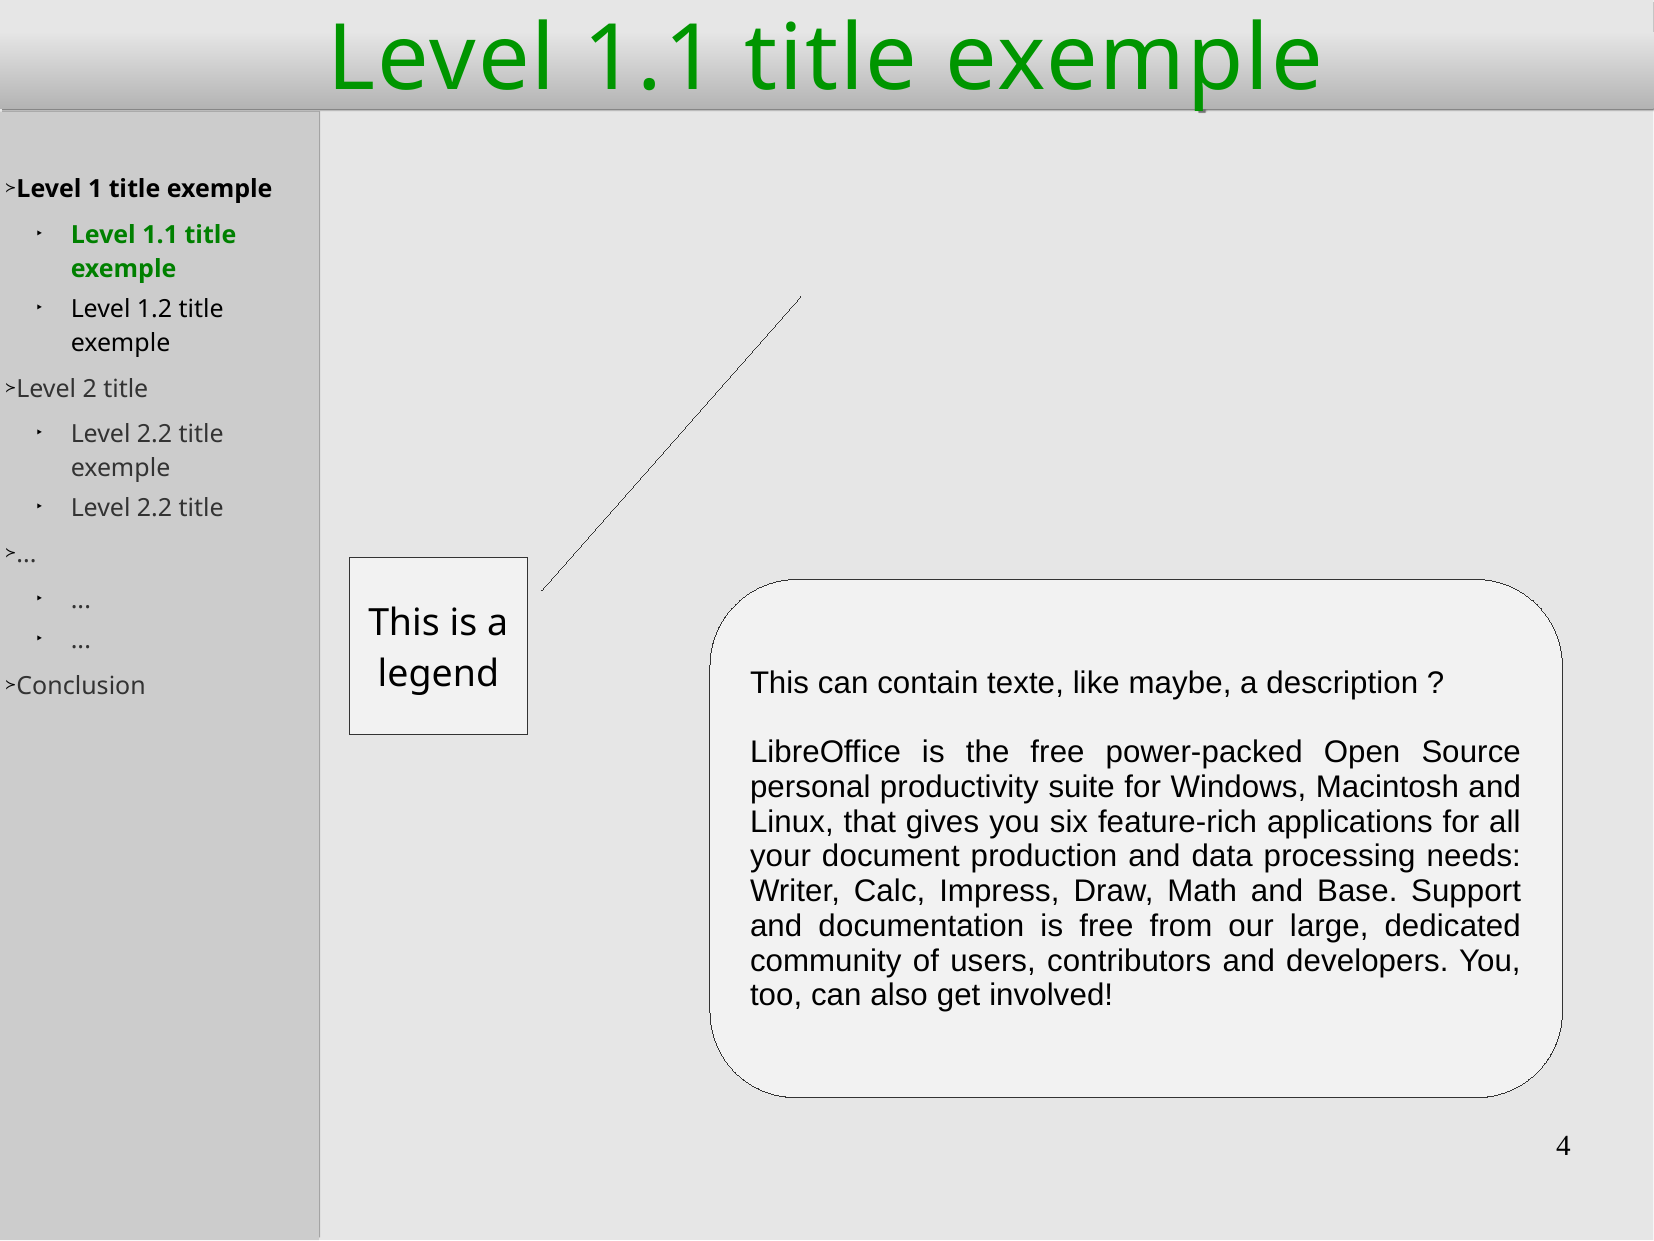

Level 1.1 title exemple
# Level 1 title exemple
Level 1.1 title exemple
Level 1.2 title exemple
Level 2 title
Level 2.2 title exemple
Level 2.2 title
...
...
...
Conclusion
This is a legend
This can contain texte, like maybe, a description ?
LibreOffice is the free power-packed Open Source personal productivity suite for Windows, Macintosh and Linux, that gives you six feature-rich applications for all your document production and data processing needs: Writer, Calc, Impress, Draw, Math and Base. Support and documentation is free from our large, dedicated community of users, contributors and developers. You, too, can also get involved!
4